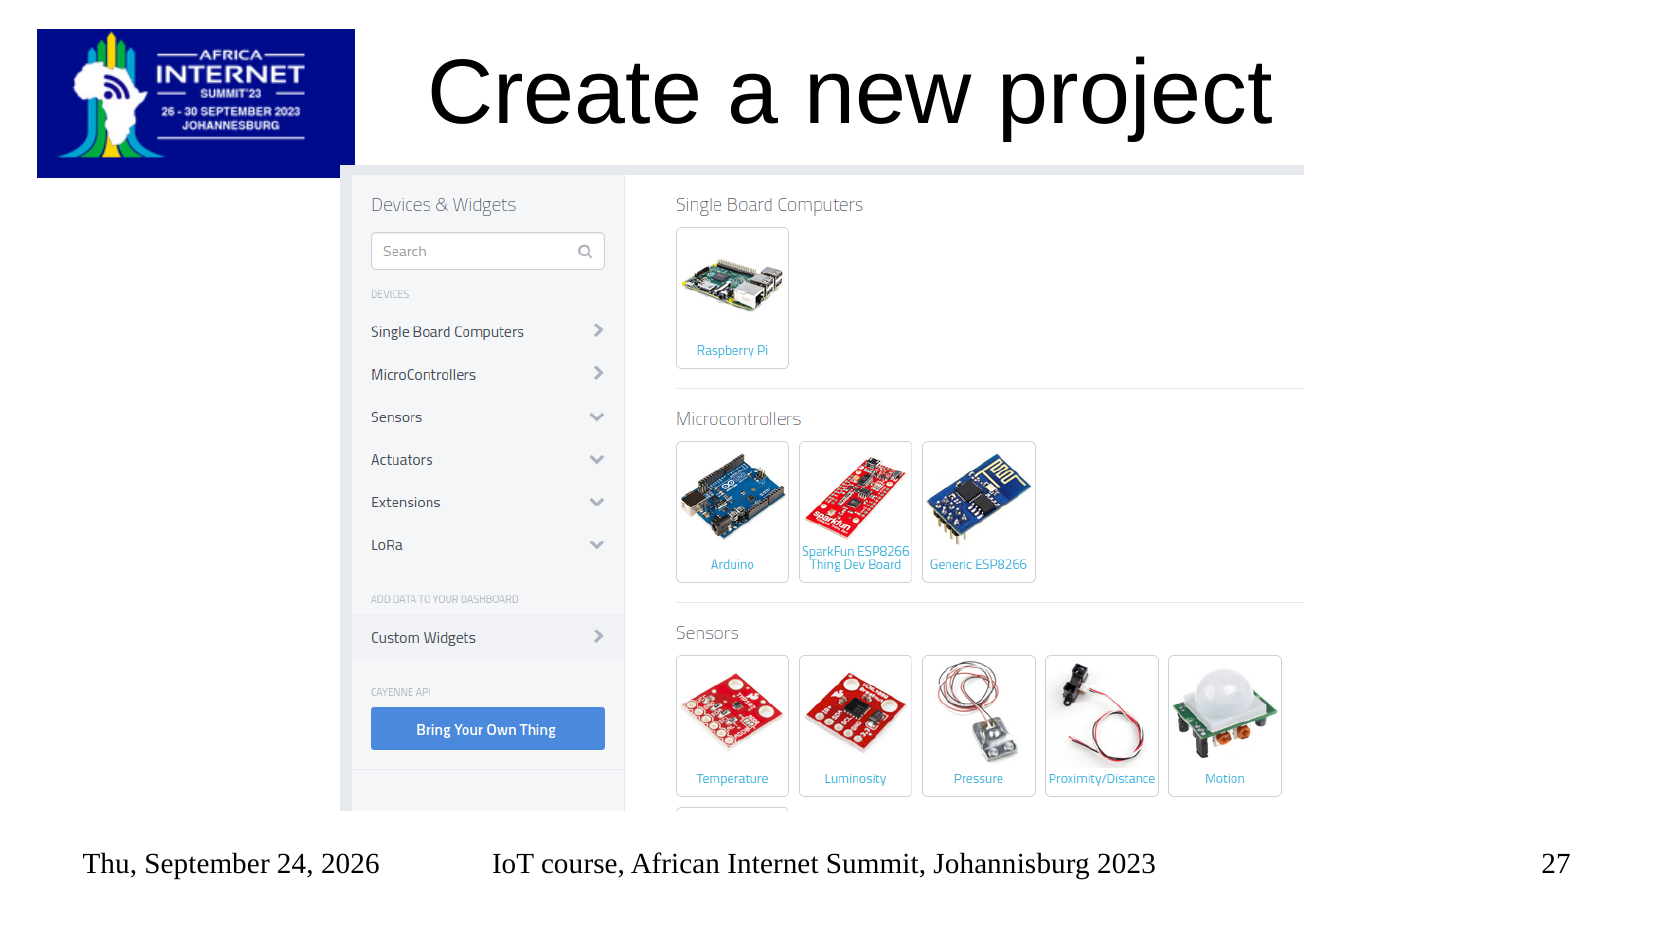

# Create a new project
IoT course, African Internet Summit, Johannisburg 2023
27